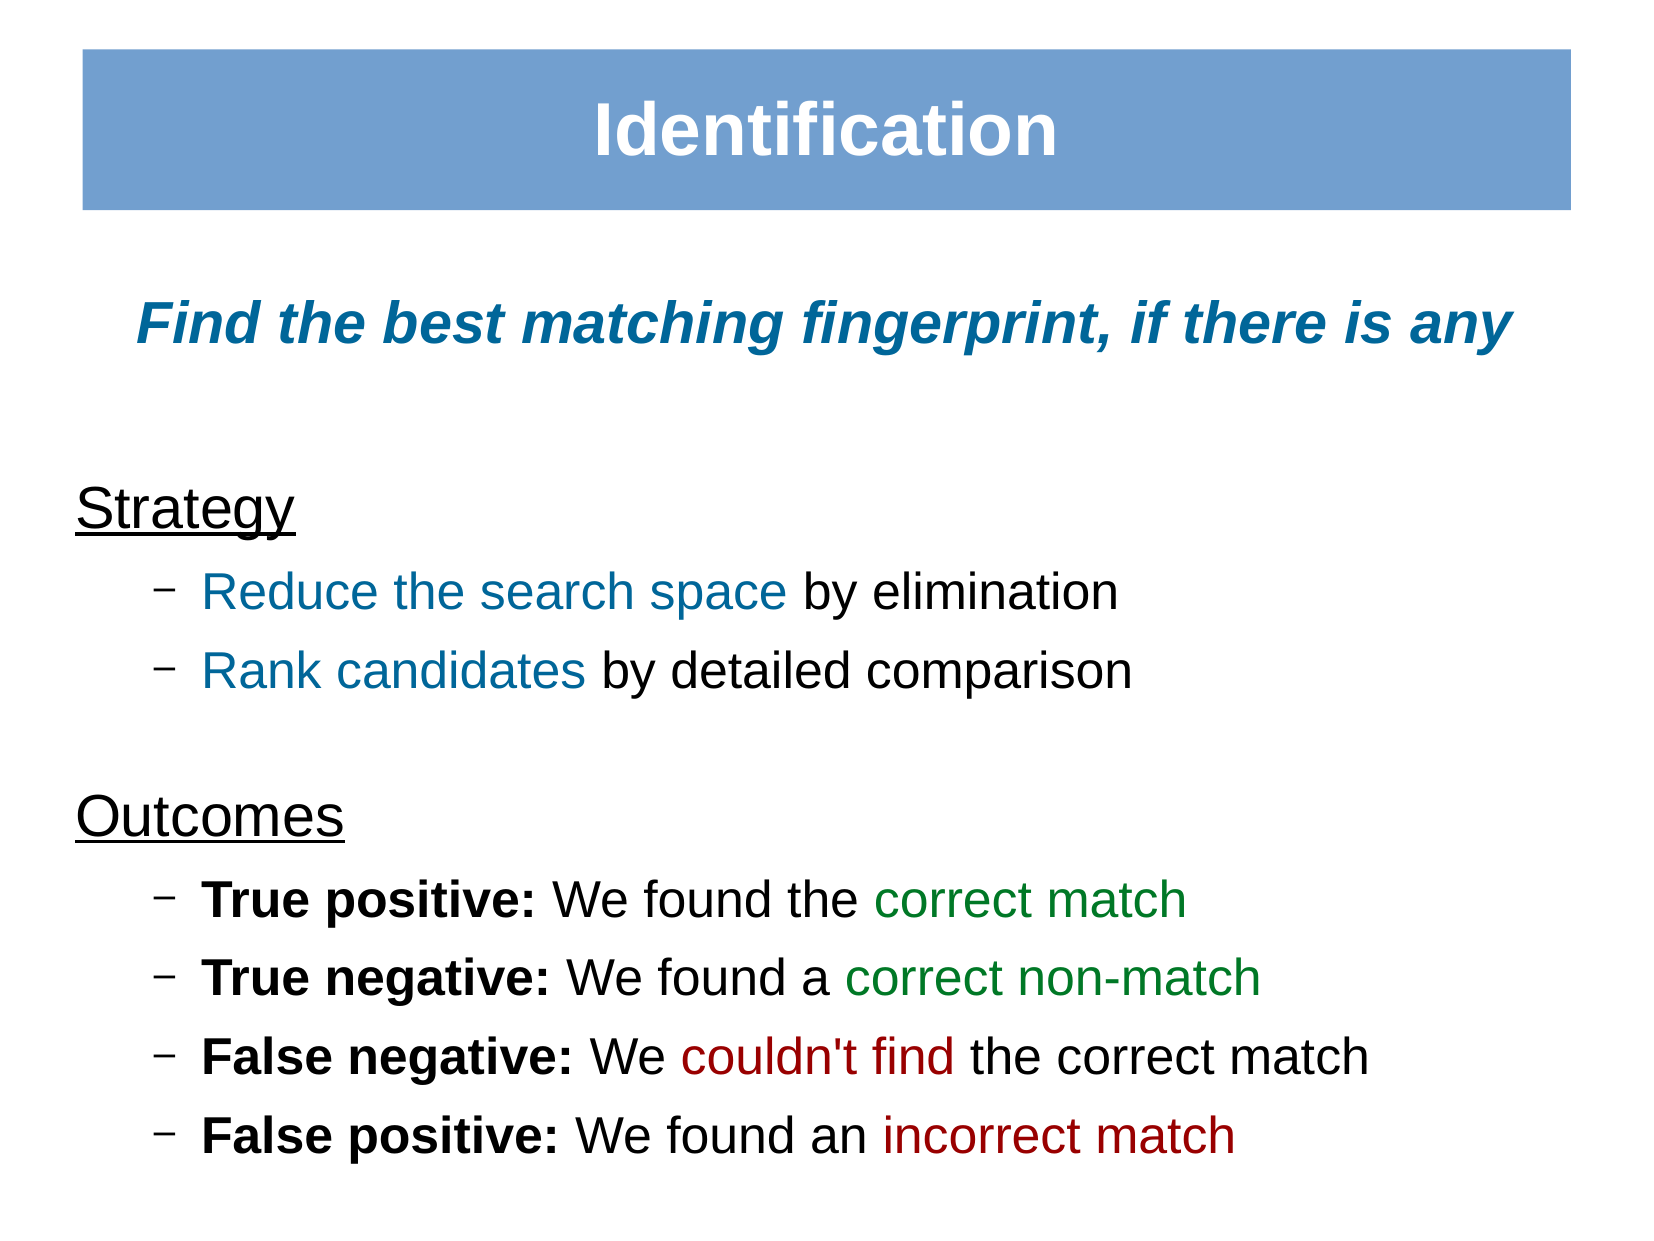

# Identification
Find the best matching fingerprint, if there is any
Strategy
Reduce the search space by elimination
Rank candidates by detailed comparison
Outcomes
True positive: We found the correct match
True negative: We found a correct non-match
False negative: We couldn't find the correct match
False positive: We found an incorrect match